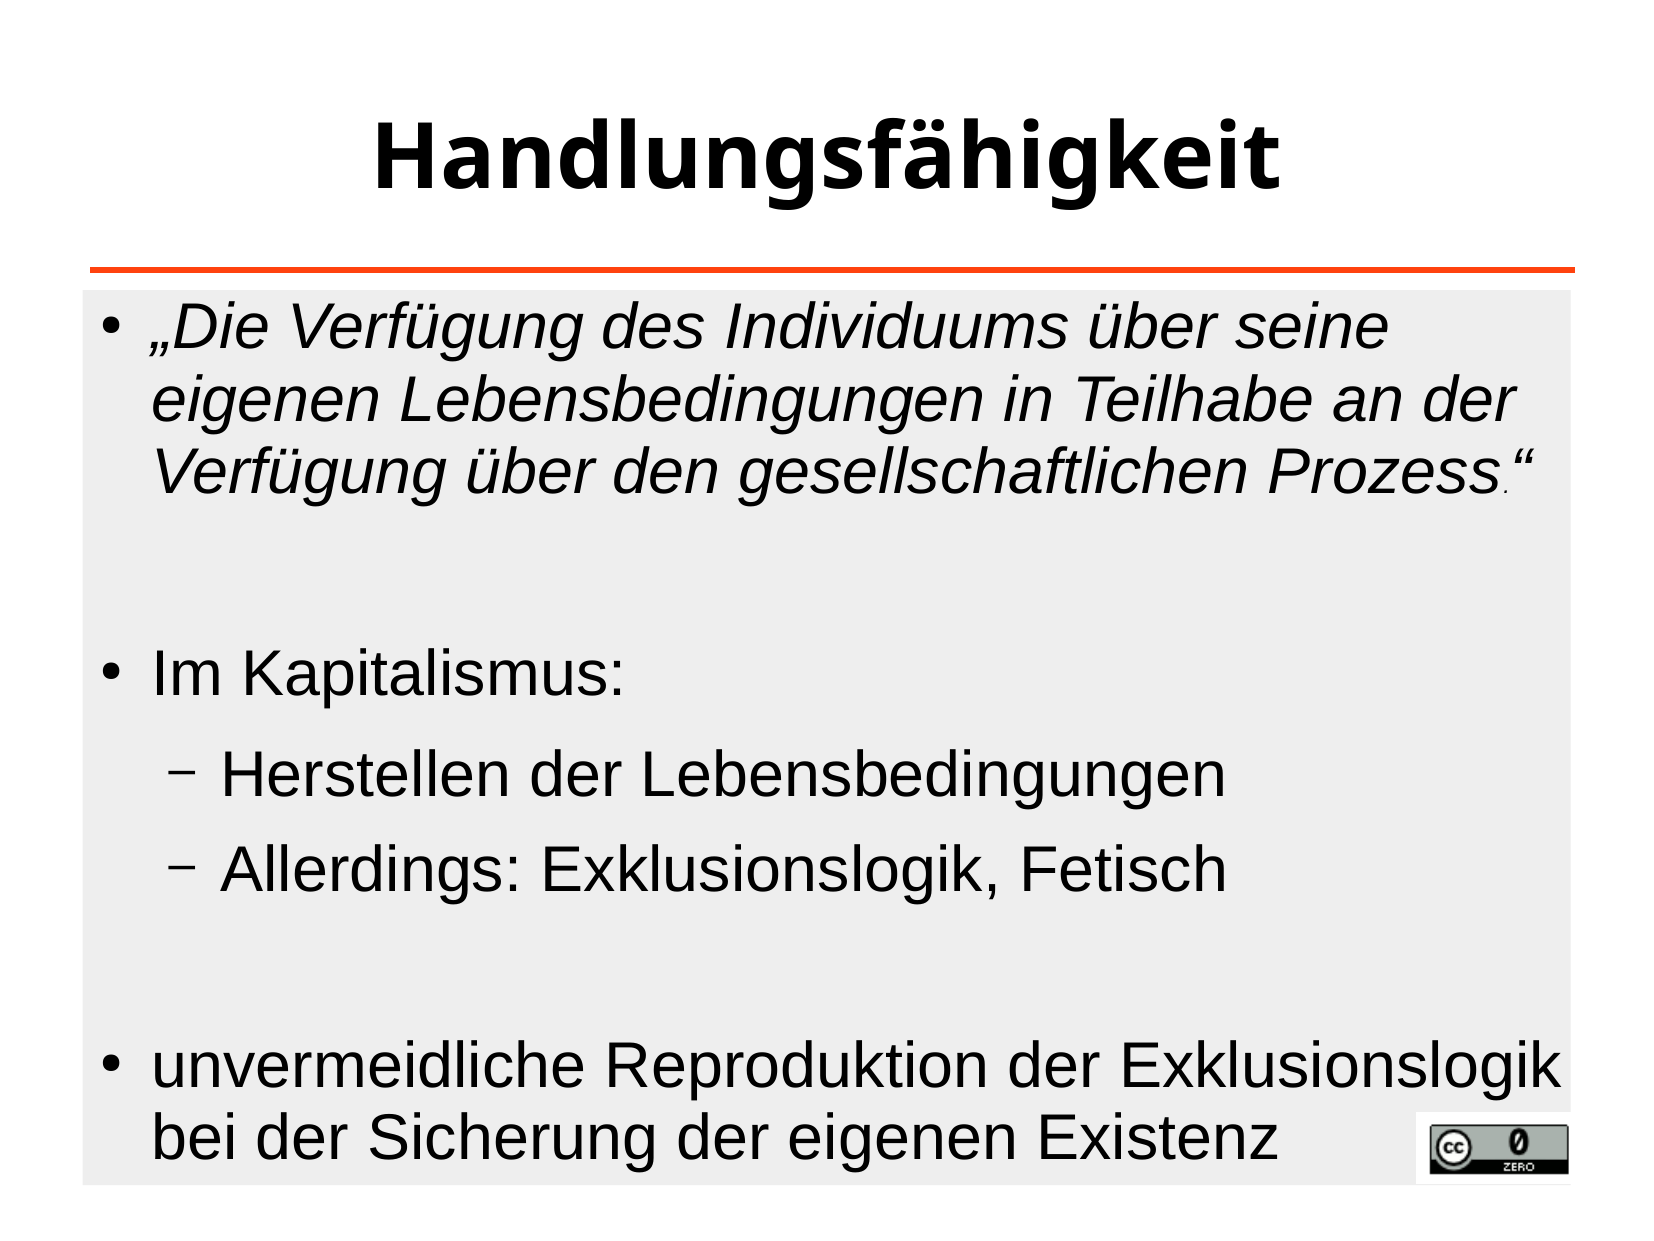

# Handlungsfähigkeit
„Die Verfügung des Individuums über seine eigenen Lebensbedingungen in Teilhabe an der Verfügung über den gesellschaftlichen Prozess.“
Im Kapitalismus:
Herstellen der Lebensbedingungen
Allerdings: Exklusionslogik, Fetisch
unvermeidliche Reproduktion der Exklusionslogik bei der Sicherung der eigenen Existenz